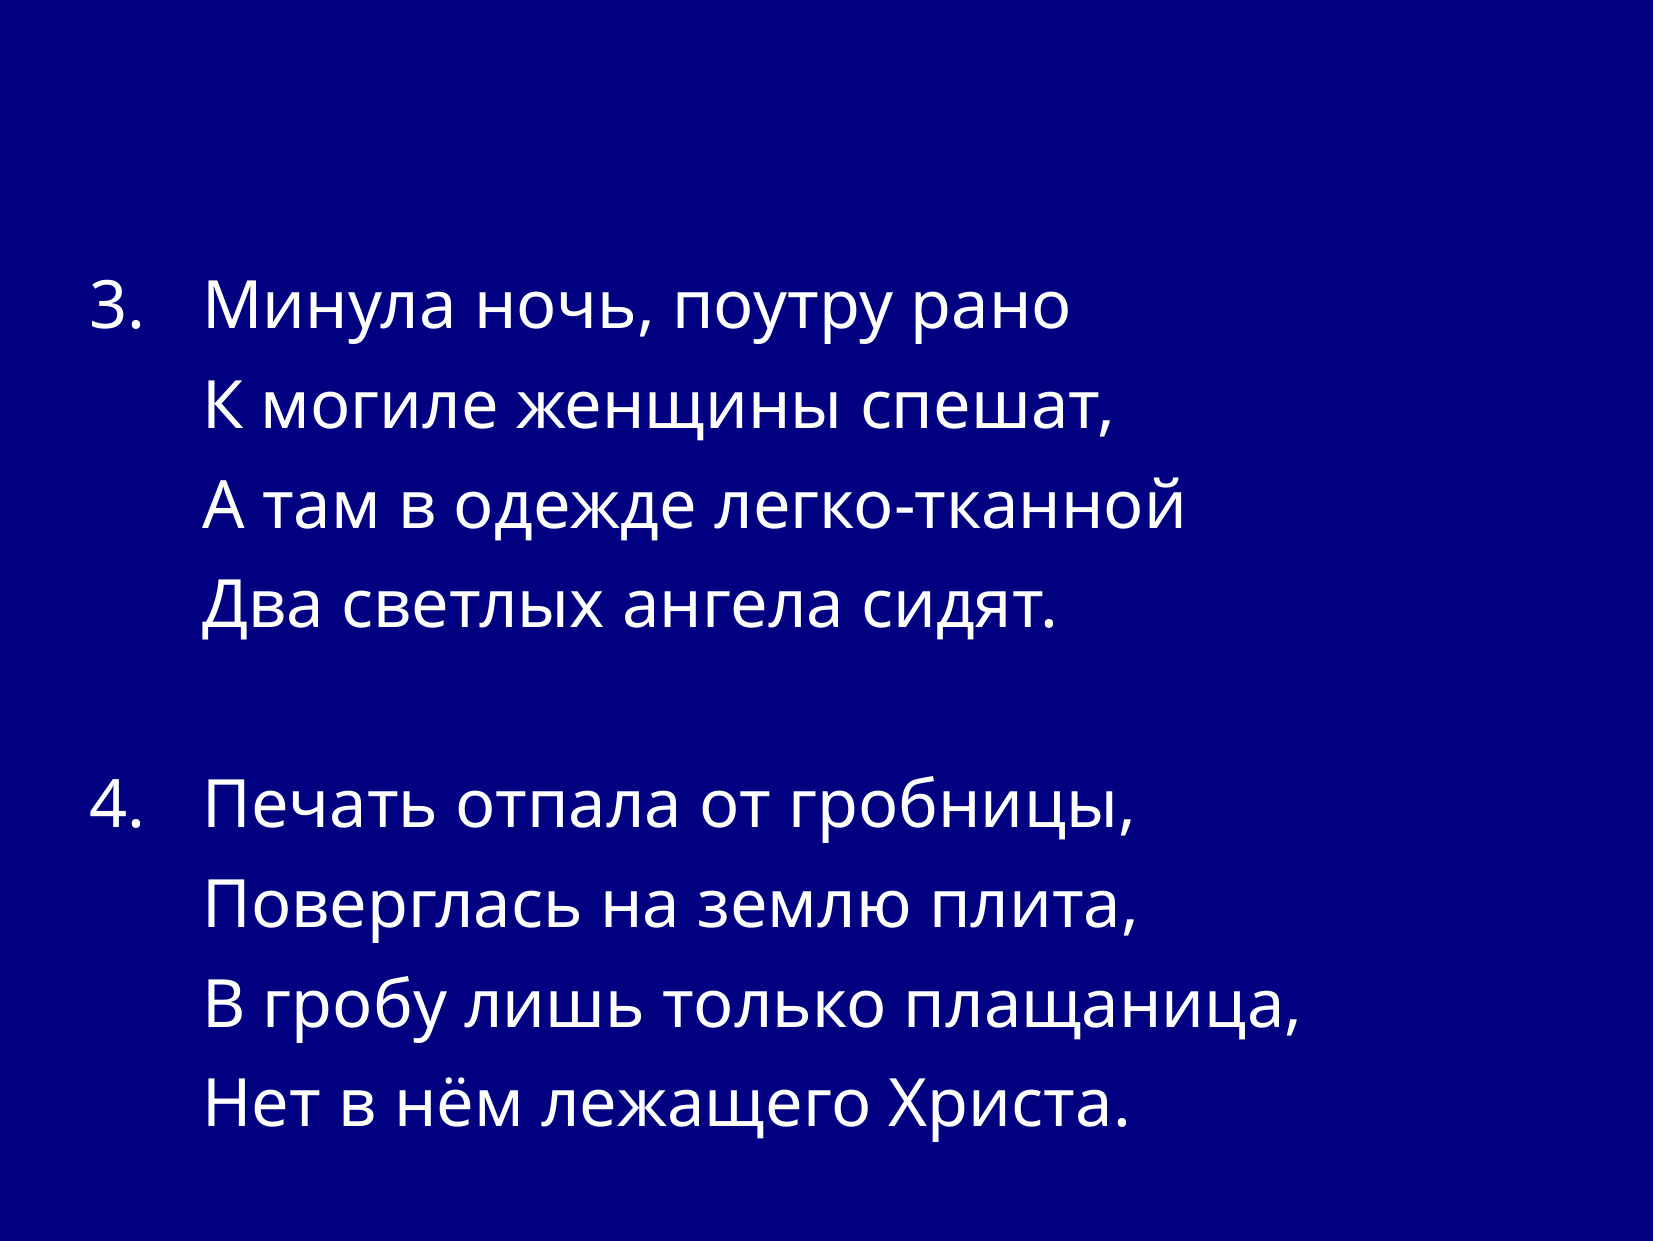

3.	Минула ночь, поутру рано
	К могиле женщины спешат,
	А там в одежде легко-тканной
	Два светлых ангела сидят.
4.	Печать отпала от гробницы,
	Поверглась на землю плита,
	В гробу лишь только плащаница,
	Нет в нём лежащего Христа.